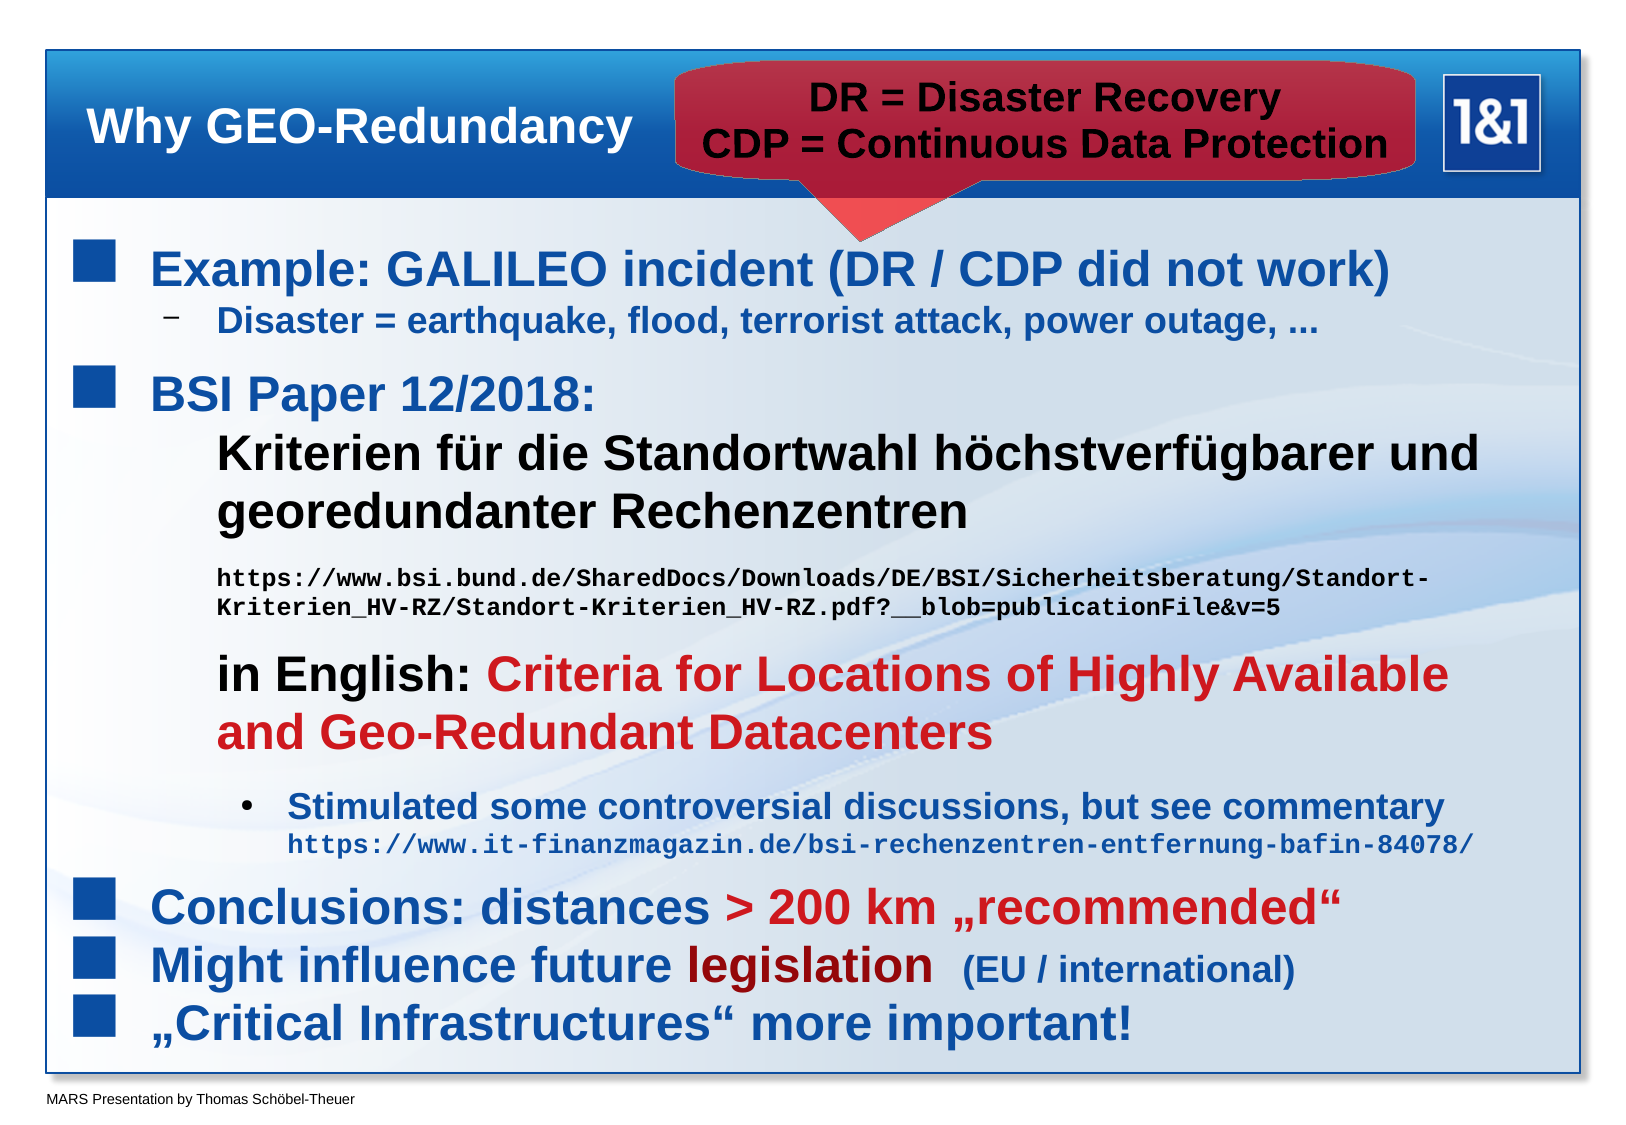

# Why GEO-Redundancy
DR = Disaster Recovery
CDP = Continuous Data Protection
Example: GALILEO incident (DR / CDP did not work)
Disaster = earthquake, flood, terrorist attack, power outage, ...
BSI Paper 12/2018:
Kriterien für die Standortwahl höchstverfügbarer und georedundanter Rechenzentren
https://www.bsi.bund.de/SharedDocs/Downloads/DE/BSI/Sicherheitsberatung/Standort-Kriterien_HV-RZ/Standort-Kriterien_HV-RZ.pdf?__blob=publicationFile&v=5
in English: Criteria for Locations of Highly Available and Geo-Redundant Datacenters
Stimulated some controversial discussions, but see commentary https://www.it-finanzmagazin.de/bsi-rechenzentren-entfernung-bafin-84078/
Conclusions: distances > 200 km „recommended“
Might influence future legislation (EU / international)
„Critical Infrastructures“ more important!
MARS Presentation by Thomas Schöbel-Theuer